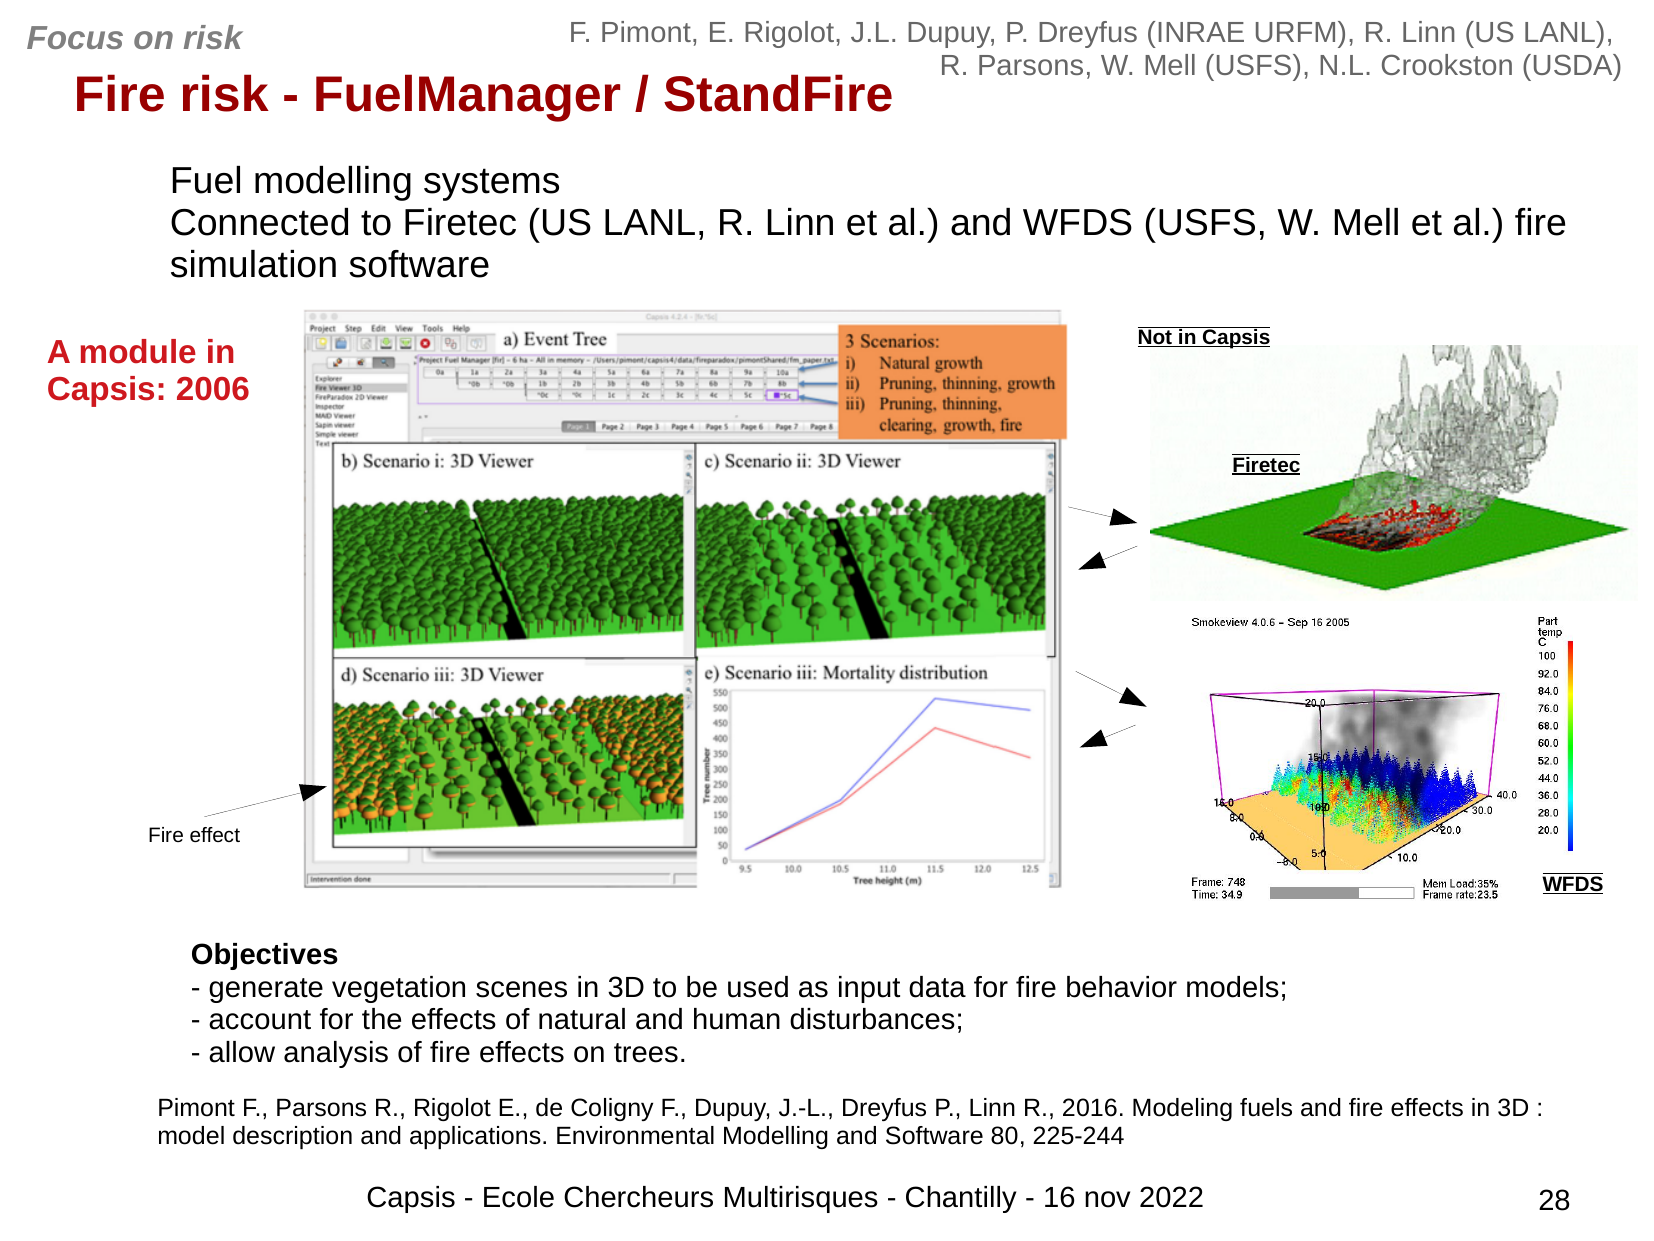

F. Pimont, E. Rigolot, J.L. Dupuy, P. Dreyfus (INRAE URFM), R. Linn (US LANL),
R. Parsons, W. Mell (USFS), N.L. Crookston (USDA)
Focus on risk
Fire risk - FuelManager / StandFire
Fuel modelling systems
Connected to Firetec (US LANL, R. Linn et al.) and WFDS (USFS, W. Mell et al.) fire simulation software
Not in Capsis
A module in Capsis: 2006
Firetec
Fire effect
WFDS
Objectives
- generate vegetation scenes in 3D to be used as input data for fire behavior models;
- account for the effects of natural and human disturbances;
- allow analysis of fire effects on trees.
Pimont F., Parsons R., Rigolot E., de Coligny F., Dupuy, J.-L., Dreyfus P., Linn R., 2016. Modeling fuels and fire effects in 3D : model description and applications. Environmental Modelling and Software 80, 225-244
28
Firetec fire behaviour simulation
(US LANL, R. Linn et al.)
FuelManager fuel modelling system
(INRA, F. Pimont et al.)
StandFire / FVS fuel modelling system
(USFS, R. Parsons et al.,
 USDA, N.L. Crookston et al.)
WFDS fire behaviour simulation
(USFS, W. Mell et al.)
Not in Capsis